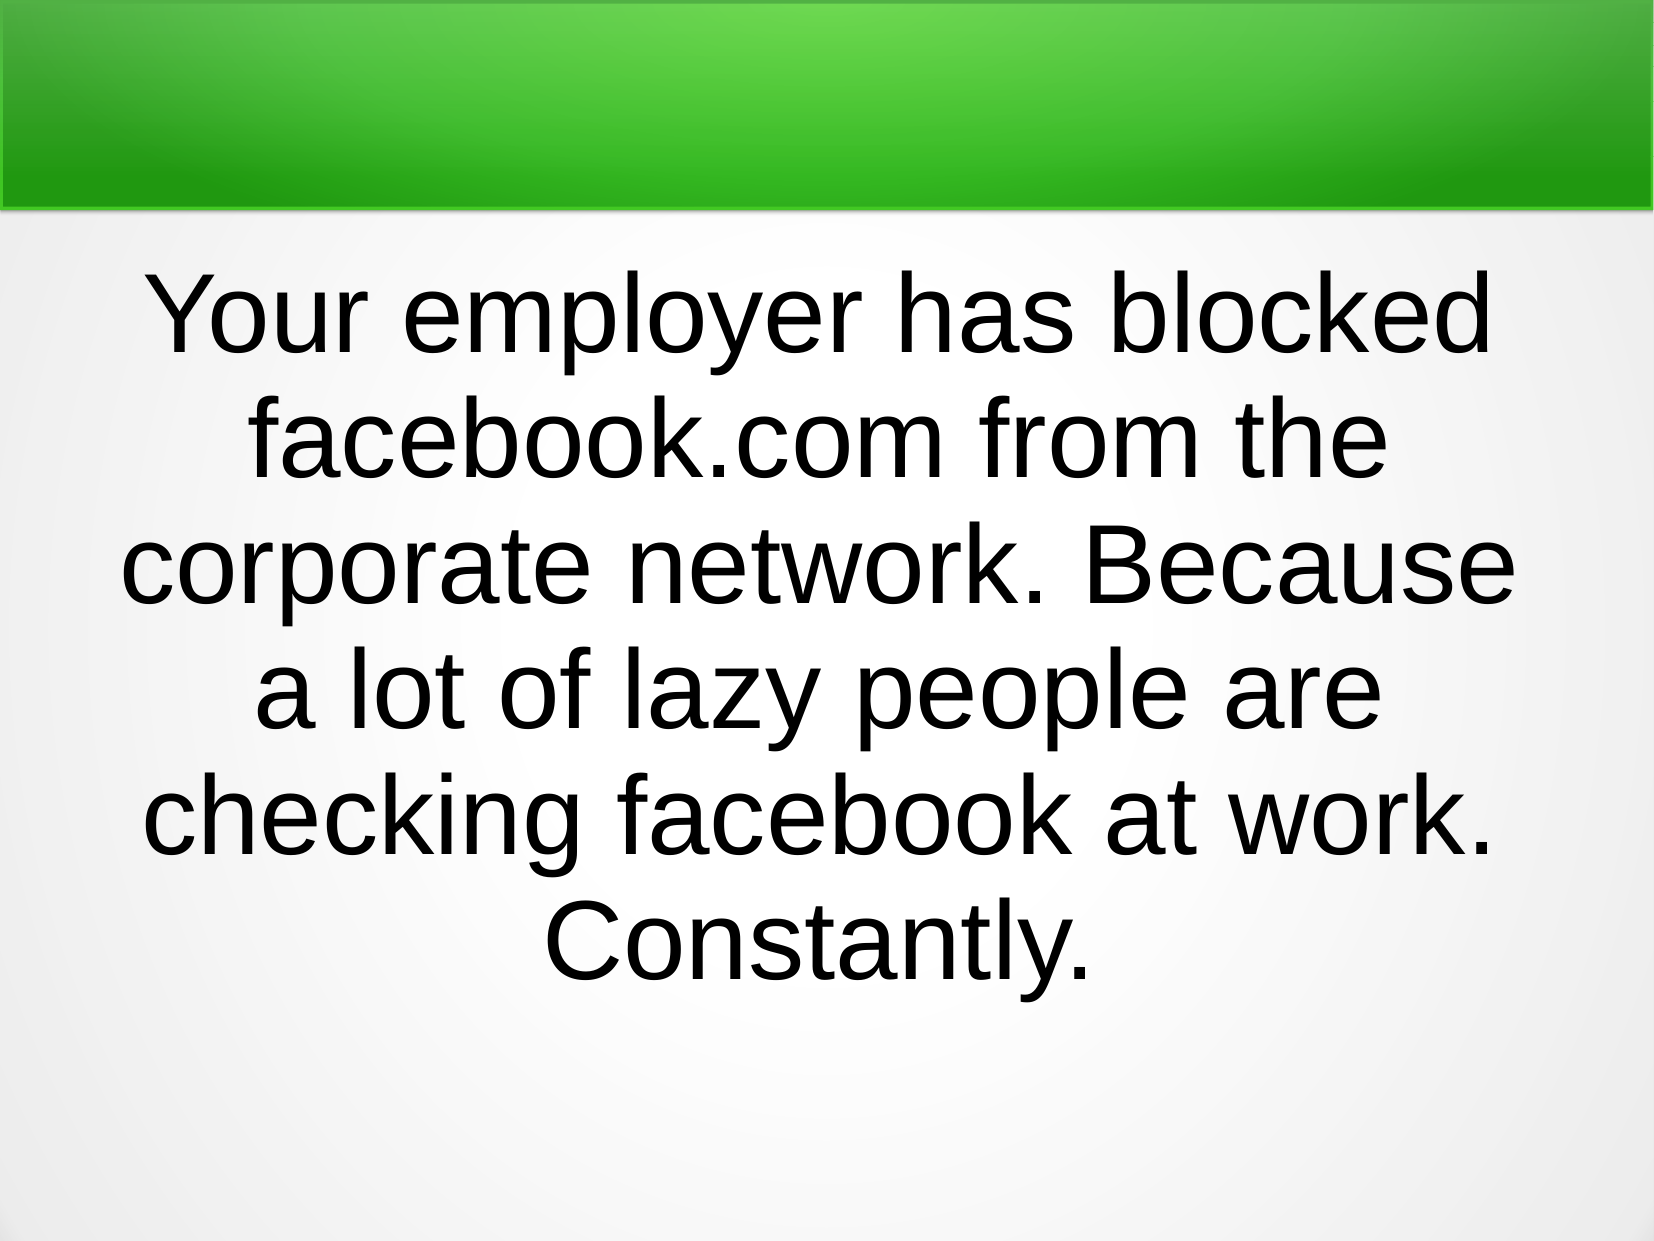

# Your employer has blocked facebook.com from the corporate network. Because a lot of lazy people are checking facebook at work. Constantly.